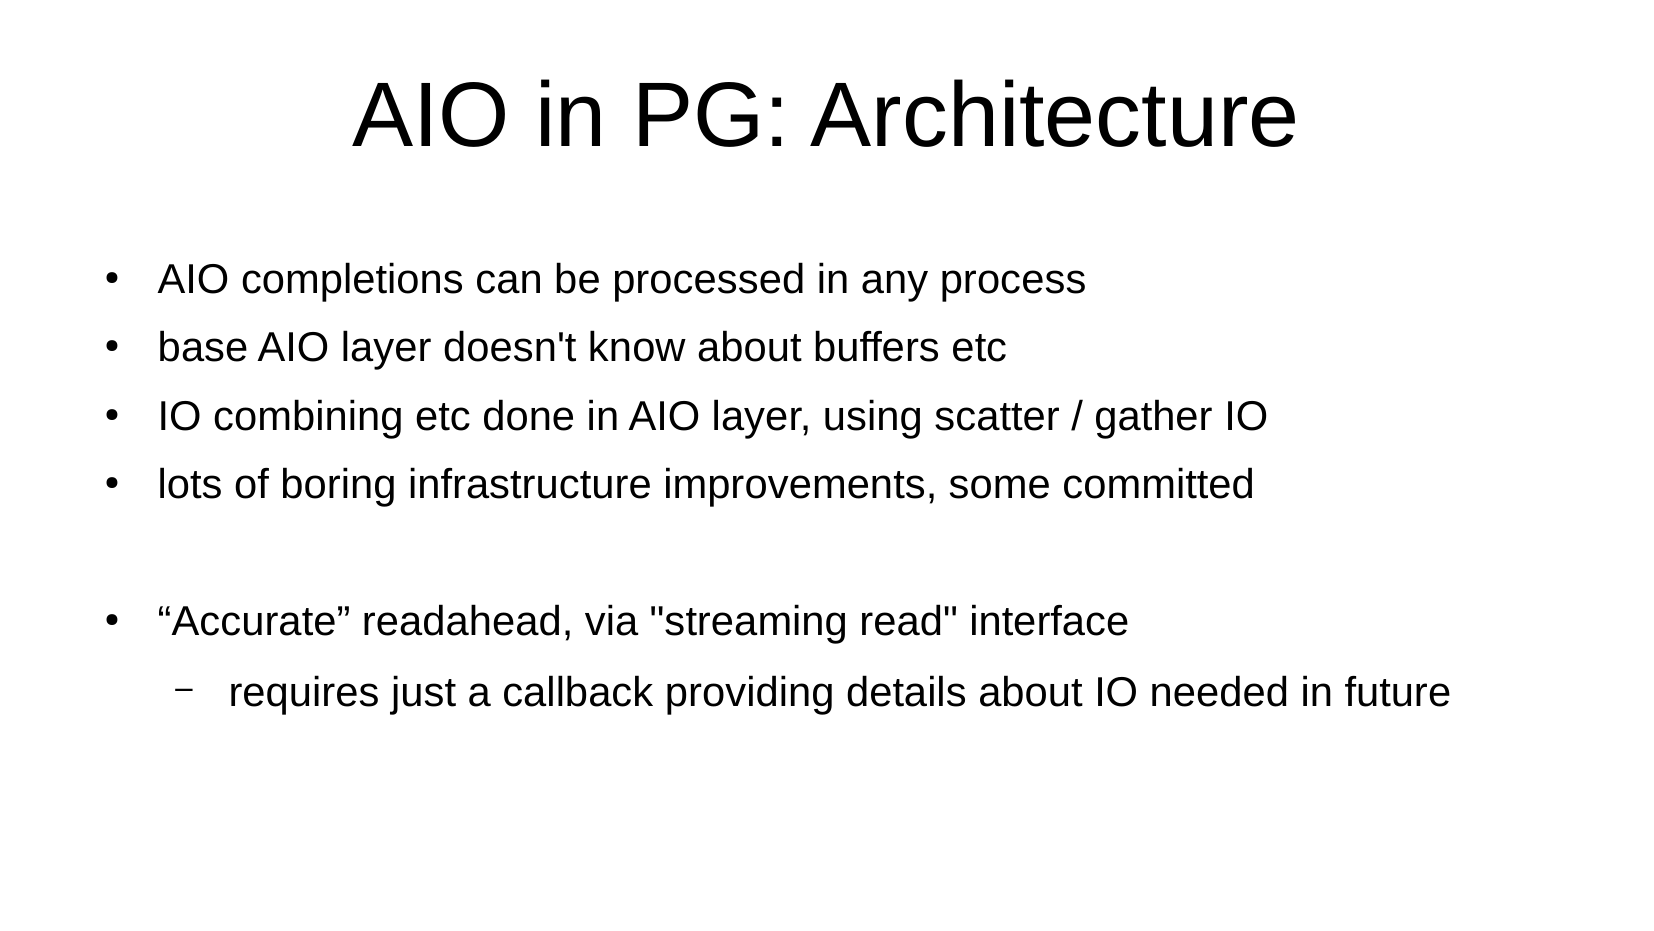

# AIO in PG: Architecture
AIO completions can be processed in any process
base AIO layer doesn't know about buffers etc
IO combining etc done in AIO layer, using scatter / gather IO
lots of boring infrastructure improvements, some committed
“Accurate” readahead, via "streaming read" interface
requires just a callback providing details about IO needed in future